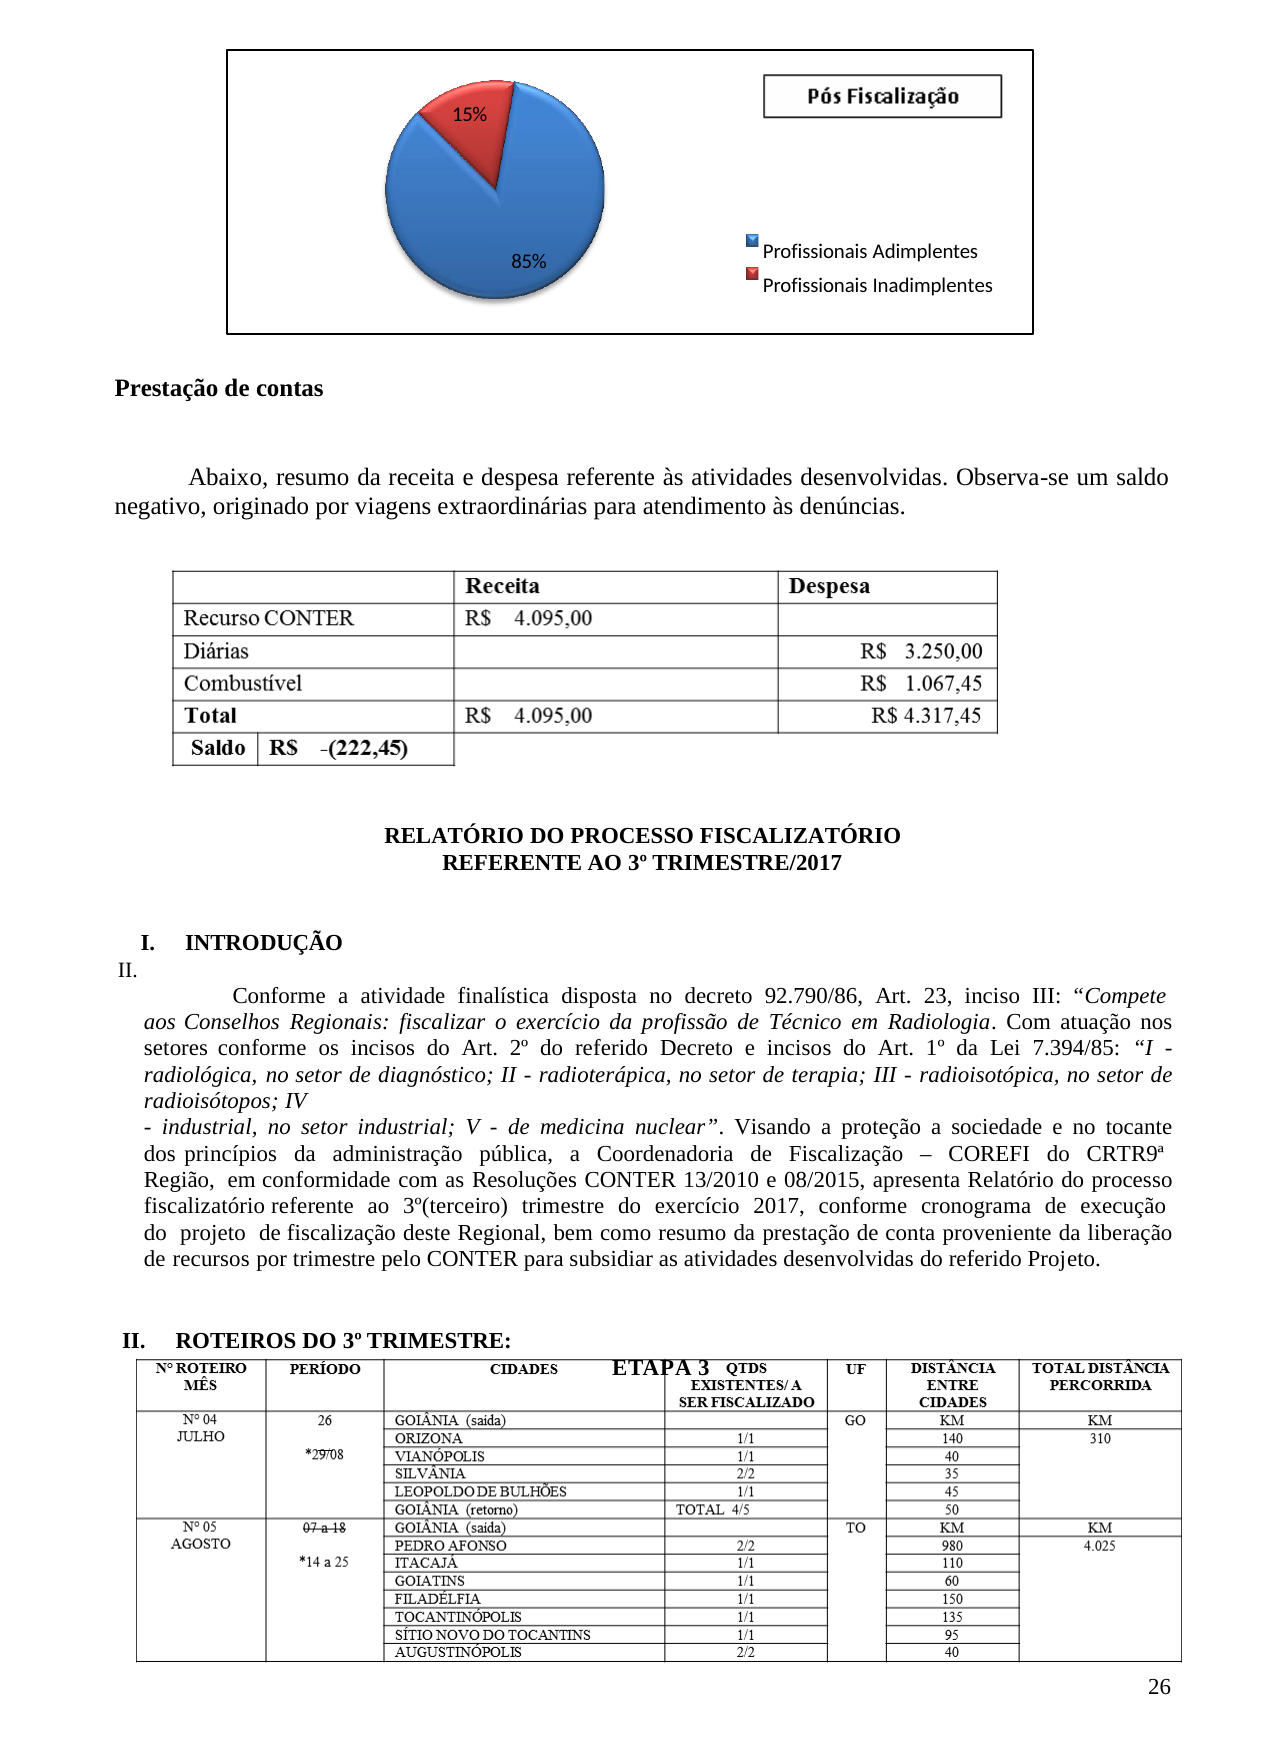

15%
Profissionais Adimplentes Profissionais Inadimplentes
85%
Prestação de contas
Abaixo, resumo da receita e despesa referente às atividades desenvolvidas. Observa-se um saldo negativo, originado por viagens extraordinárias para atendimento às denúncias.
RELATÓRIO DO PROCESSO FISCALIZATÓRIO REFERENTE AO 3º TRIMESTRE/2017
INTRODUÇÃO
Conforme a atividade finalística disposta no decreto 92.790/86, Art. 23, inciso III: “Compete aos Conselhos Regionais: fiscalizar o exercício da profissão de Técnico em Radiologia. Com atuação nos setores conforme os incisos do Art. 2º do referido Decreto e incisos do Art. 1º da Lei 7.394/85: “I - radiológica, no setor de diagnóstico; II - radioterápica, no setor de terapia; III - radioisotópica, no setor de radioisótopos; IV
- industrial, no setor industrial; V - de medicina nuclear”. Visando a proteção a sociedade e no tocante dos princípios da administração pública, a Coordenadoria de Fiscalização – COREFI do CRTR9ª Região, em conformidade com as Resoluções CONTER 13/2010 e 08/2015, apresenta Relatório do processo fiscalizatório referente ao 3º(terceiro) trimestre do exercício 2017, conforme cronograma de execução do projeto de fiscalização deste Regional, bem como resumo da prestação de conta proveniente da liberação de recursos por trimestre pelo CONTER para subsidiar as atividades desenvolvidas do referido Projeto.
ROTEIROS DO 3º TRIMESTRE:
ETAPA 3